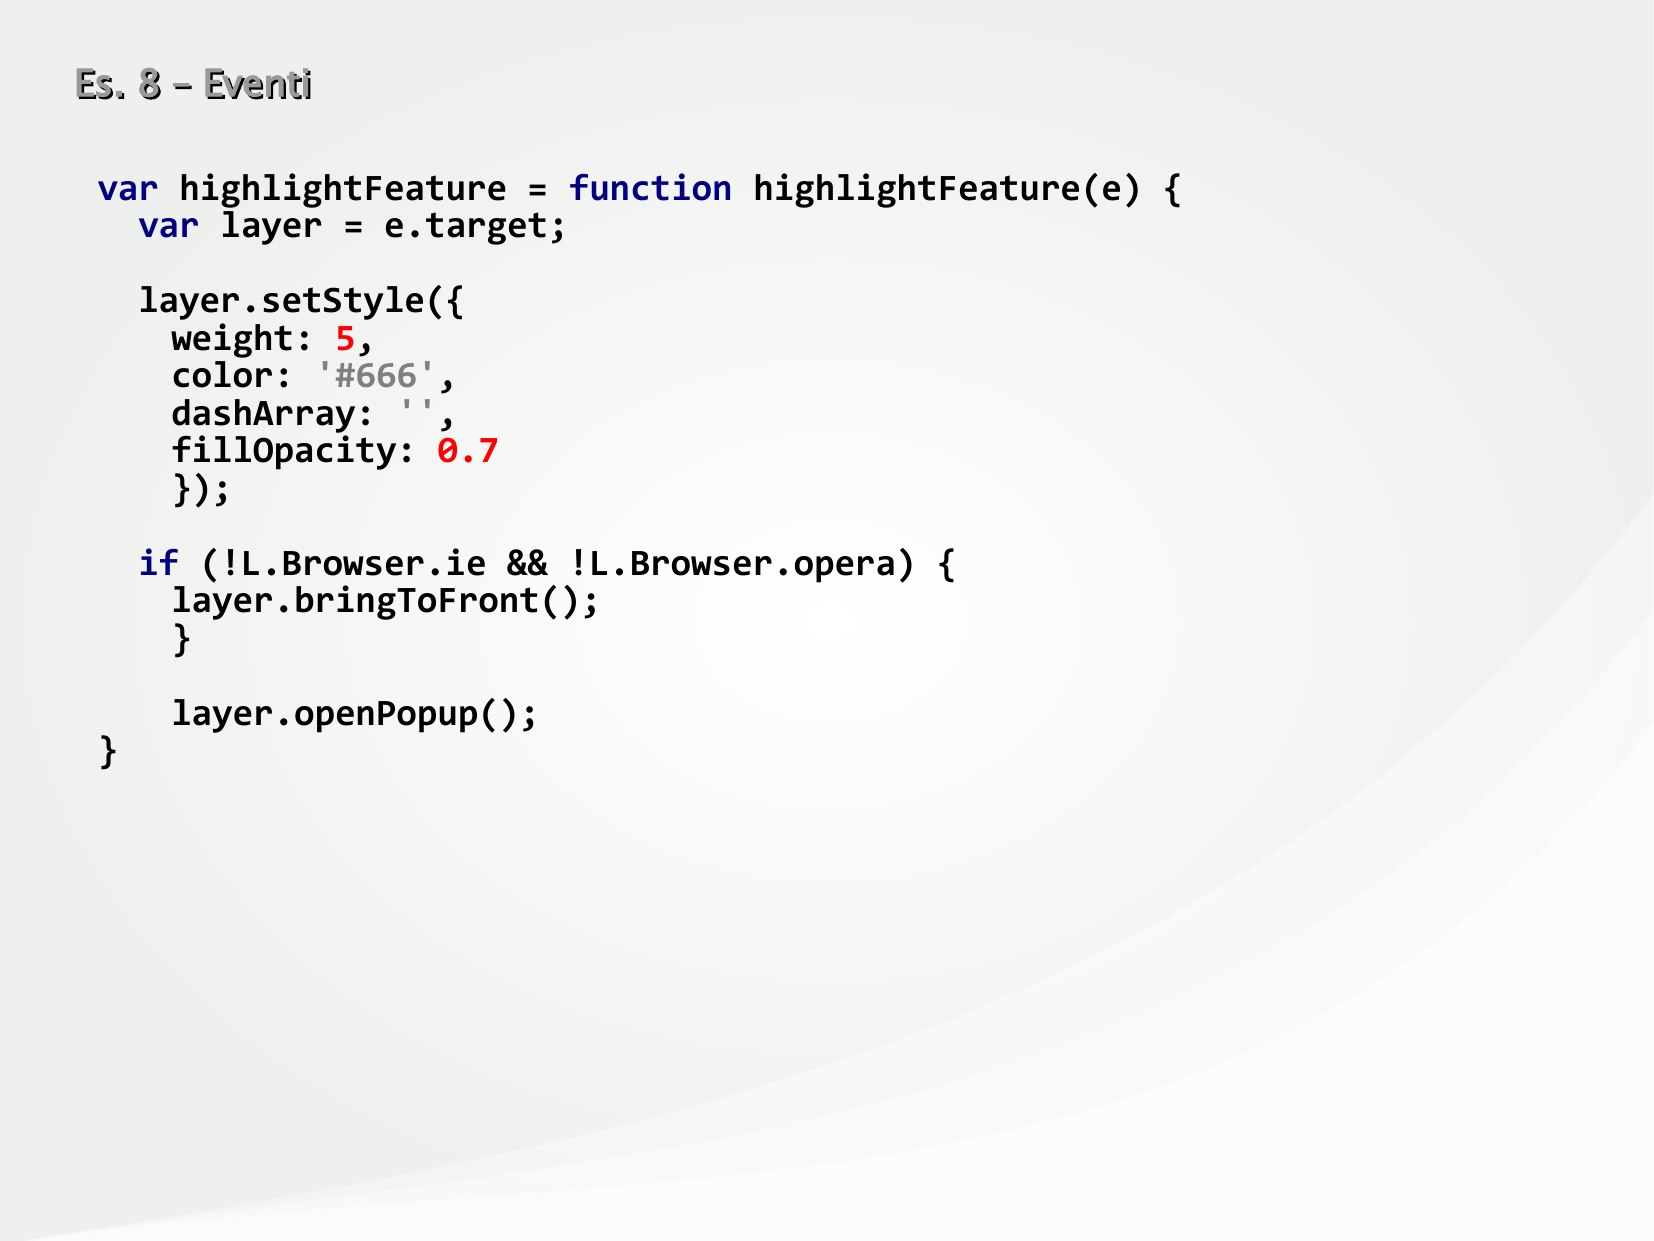

Es. 8 – Eventi
var highlightFeature = function highlightFeature(e) {
 var layer = e.target;
 layer.setStyle({
	weight: 5,
	color: '#666',
	dashArray: '',
	fillOpacity: 0.7
	});
 if (!L.Browser.ie && !L.Browser.opera) {
	layer.bringToFront();
	}
	layer.openPopup();
}